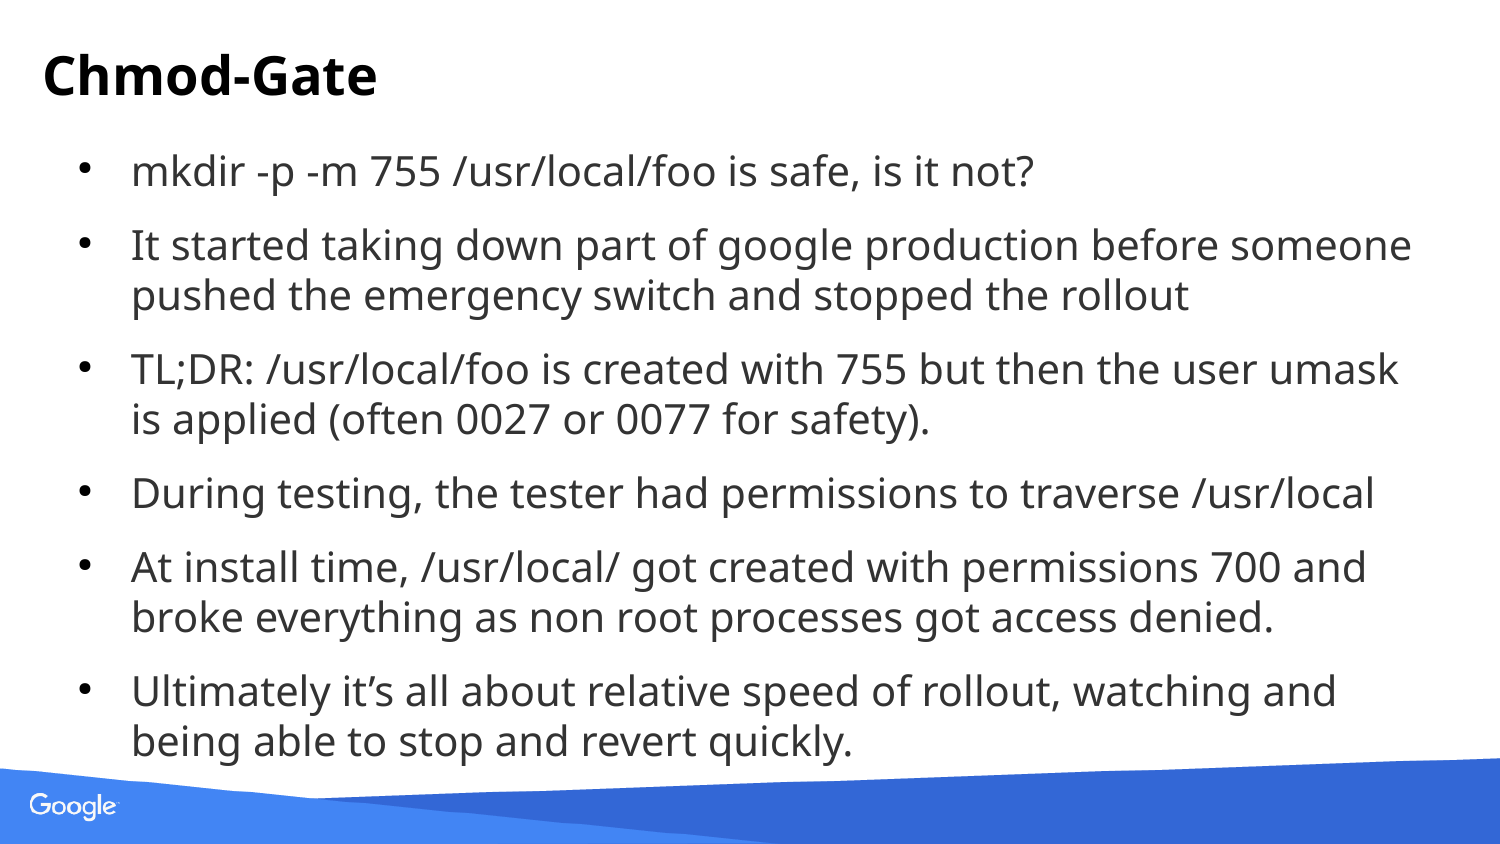

Chmod-Gate
# mkdir -p -m 755 /usr/local/foo is safe, is it not?
It started taking down part of google production before someone pushed the emergency switch and stopped the rollout
TL;DR: /usr/local/foo is created with 755 but then the user umask is applied (often 0027 or 0077 for safety).
During testing, the tester had permissions to traverse /usr/local
At install time, /usr/local/ got created with permissions 700 and broke everything as non root processes got access denied.
Ultimately it’s all about relative speed of rollout, watching and being able to stop and revert quickly.